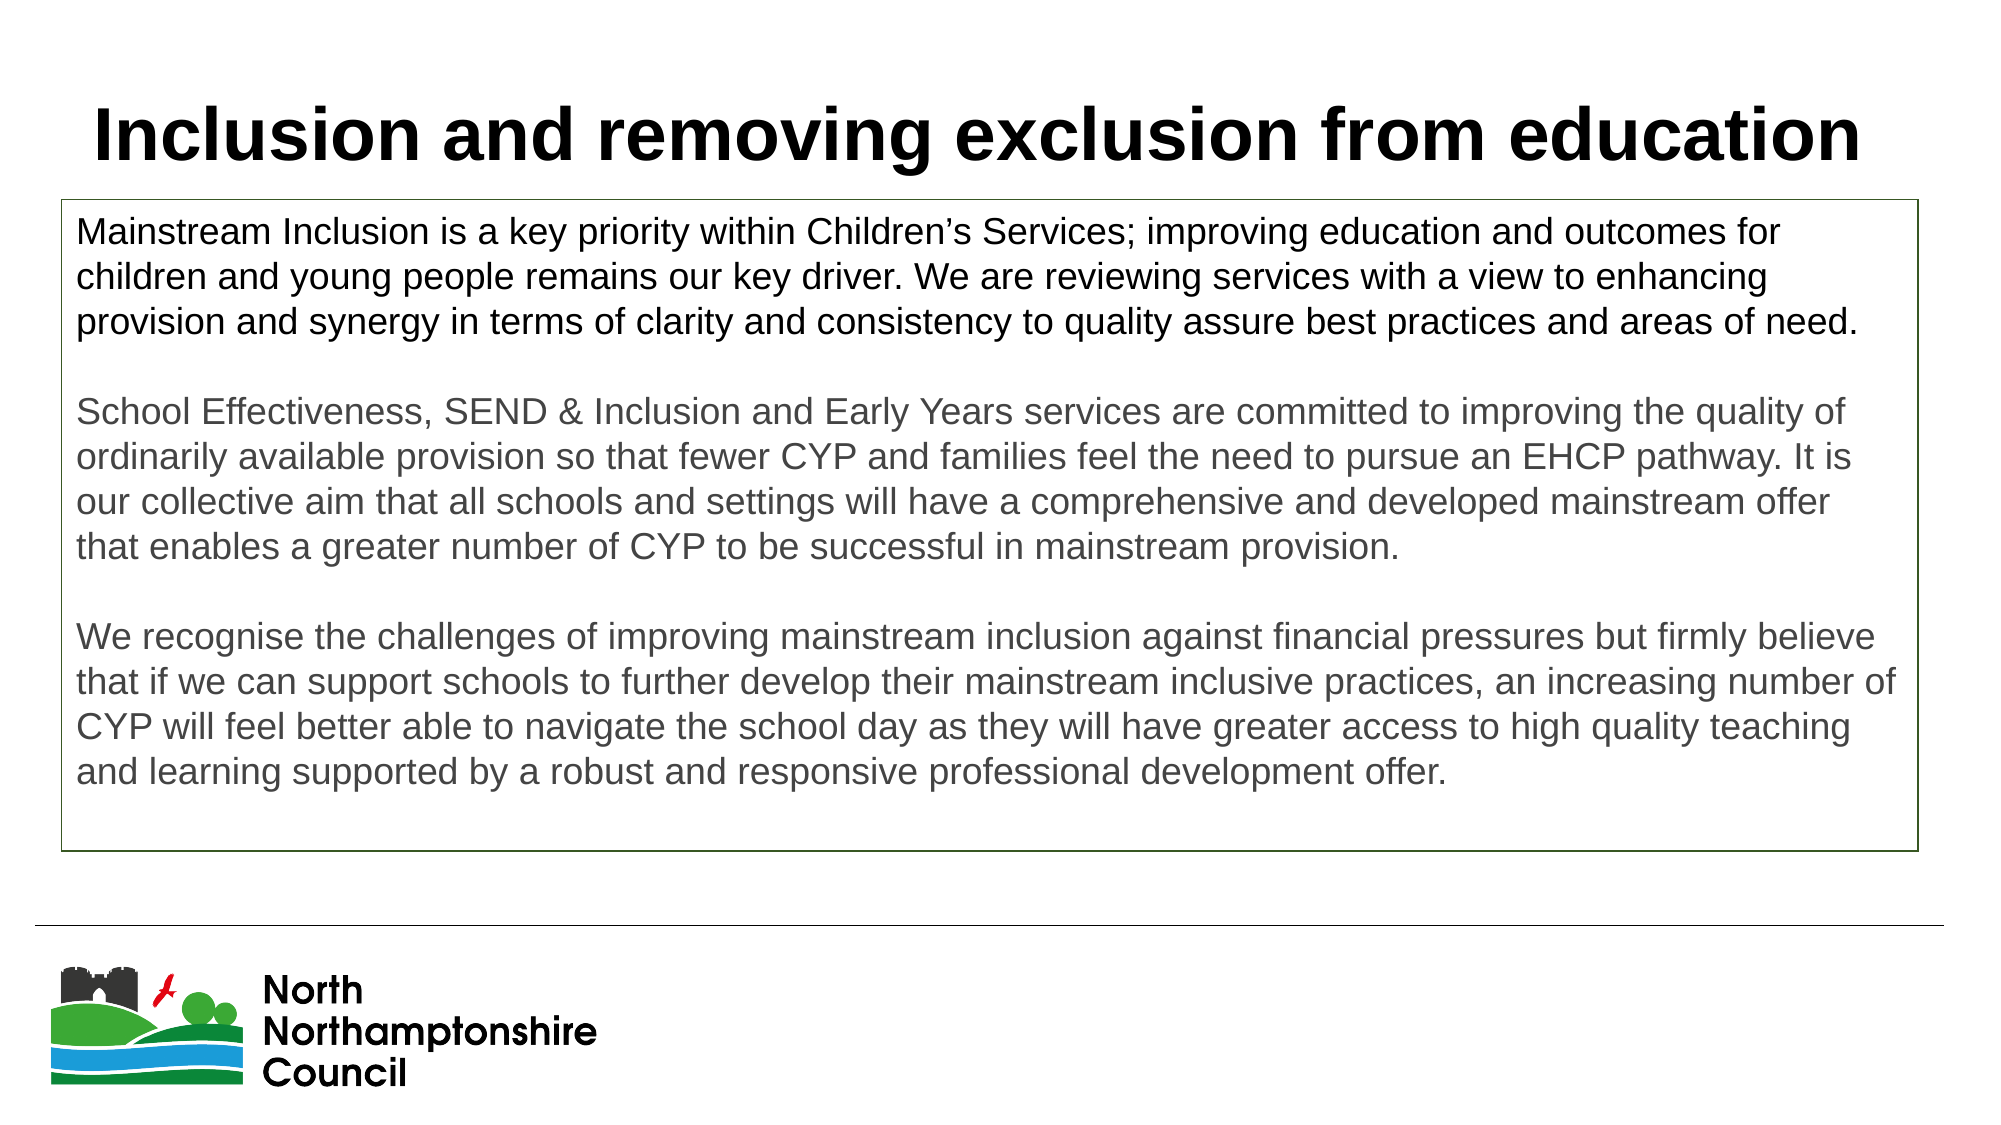

Inclusion and removing exclusion from education
Mainstream Inclusion is a key priority within Children’s Services; improving education and outcomes for children and young people remains our key driver. We are reviewing services with a view to enhancing provision and synergy in terms of clarity and consistency to quality assure best practices and areas of need.
School Effectiveness, SEND & Inclusion and Early Years services are committed to improving the quality of ordinarily available provision so that fewer CYP and families feel the need to pursue an EHCP pathway. It is our collective aim that all schools and settings will have a comprehensive and developed mainstream offer that enables a greater number of CYP to be successful in mainstream provision.​
We recognise the challenges of improving mainstream inclusion against financial pressures but firmly believe that if we can support schools to further develop their mainstream inclusive practices, an increasing number of CYP will feel better able to navigate the school day as they will have greater access to high quality teaching and learning supported by a robust and responsive professional development offer.​